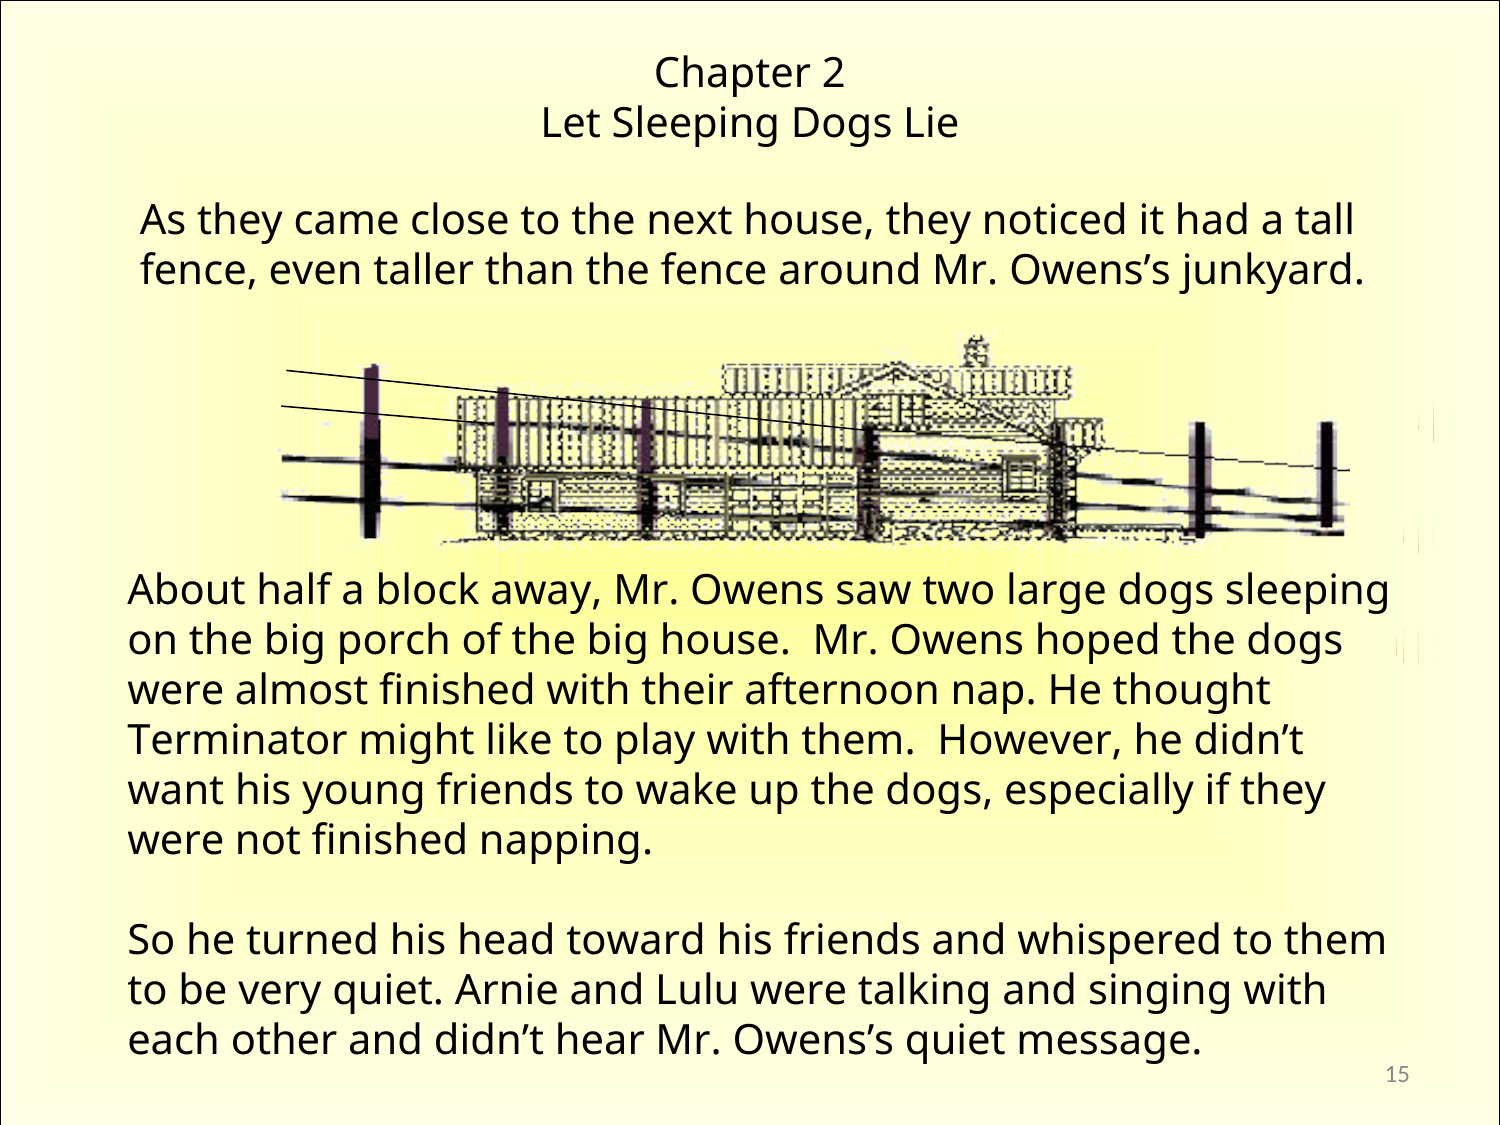

Chapter 2
Let Sleeping Dogs Lie
As they came close to the next house, they noticed it had a tall fence, even taller than the fence around Mr. Owens’s junkyard.
About half a block away, Mr. Owens saw two large dogs sleeping on the big porch of the big house. Mr. Owens hoped the dogs were almost finished with their afternoon nap. He thought Terminator might like to play with them. However, he didn’t want his young friends to wake up the dogs, especially if they were not finished napping.
So he turned his head toward his friends and whispered to them to be very quiet. Arnie and Lulu were talking and singing with each other and didn’t hear Mr. Owens’s quiet message.